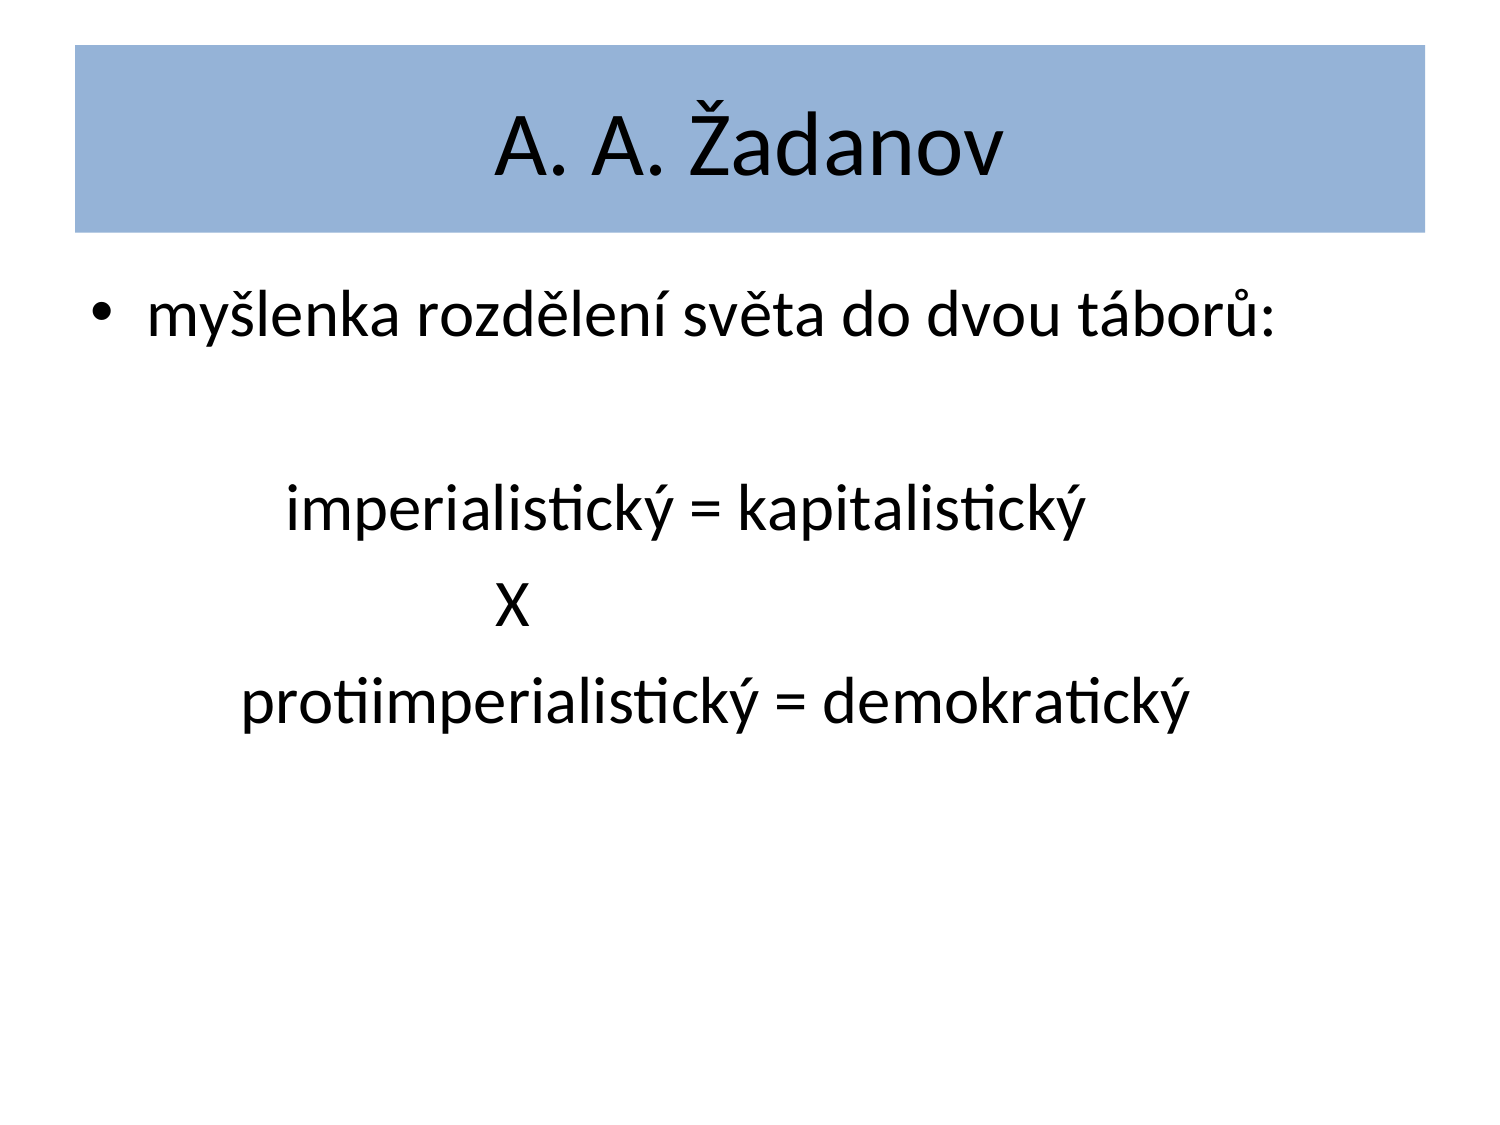

# A. A. Žadanov
myšlenka rozdělení světa do dvou táborů:
 imperialistický = kapitalistický
 X
 protiimperialistický = demokratický